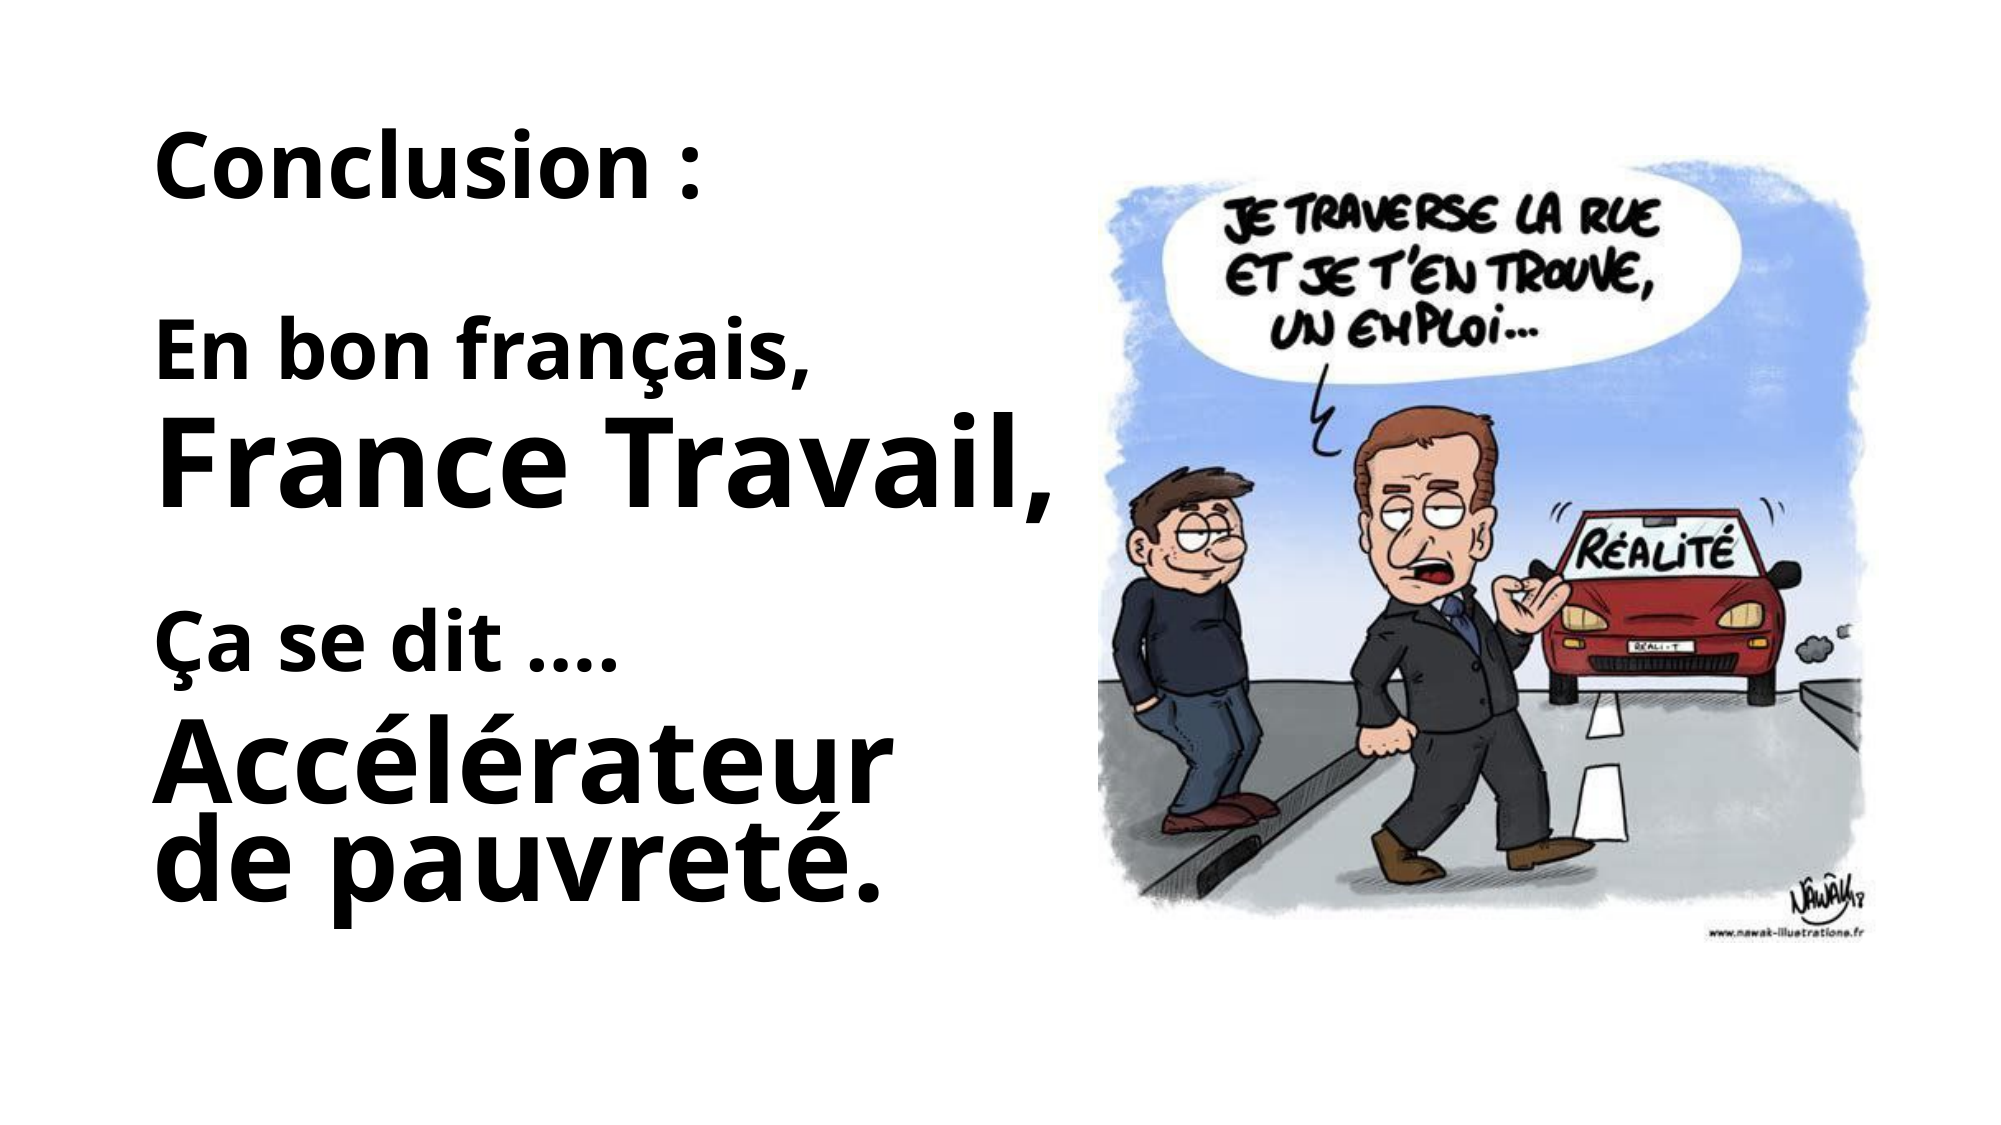

# Conclusion :
En bon français,
France Travail,
Ça se dit ….
Accélérateur
de pauvreté.